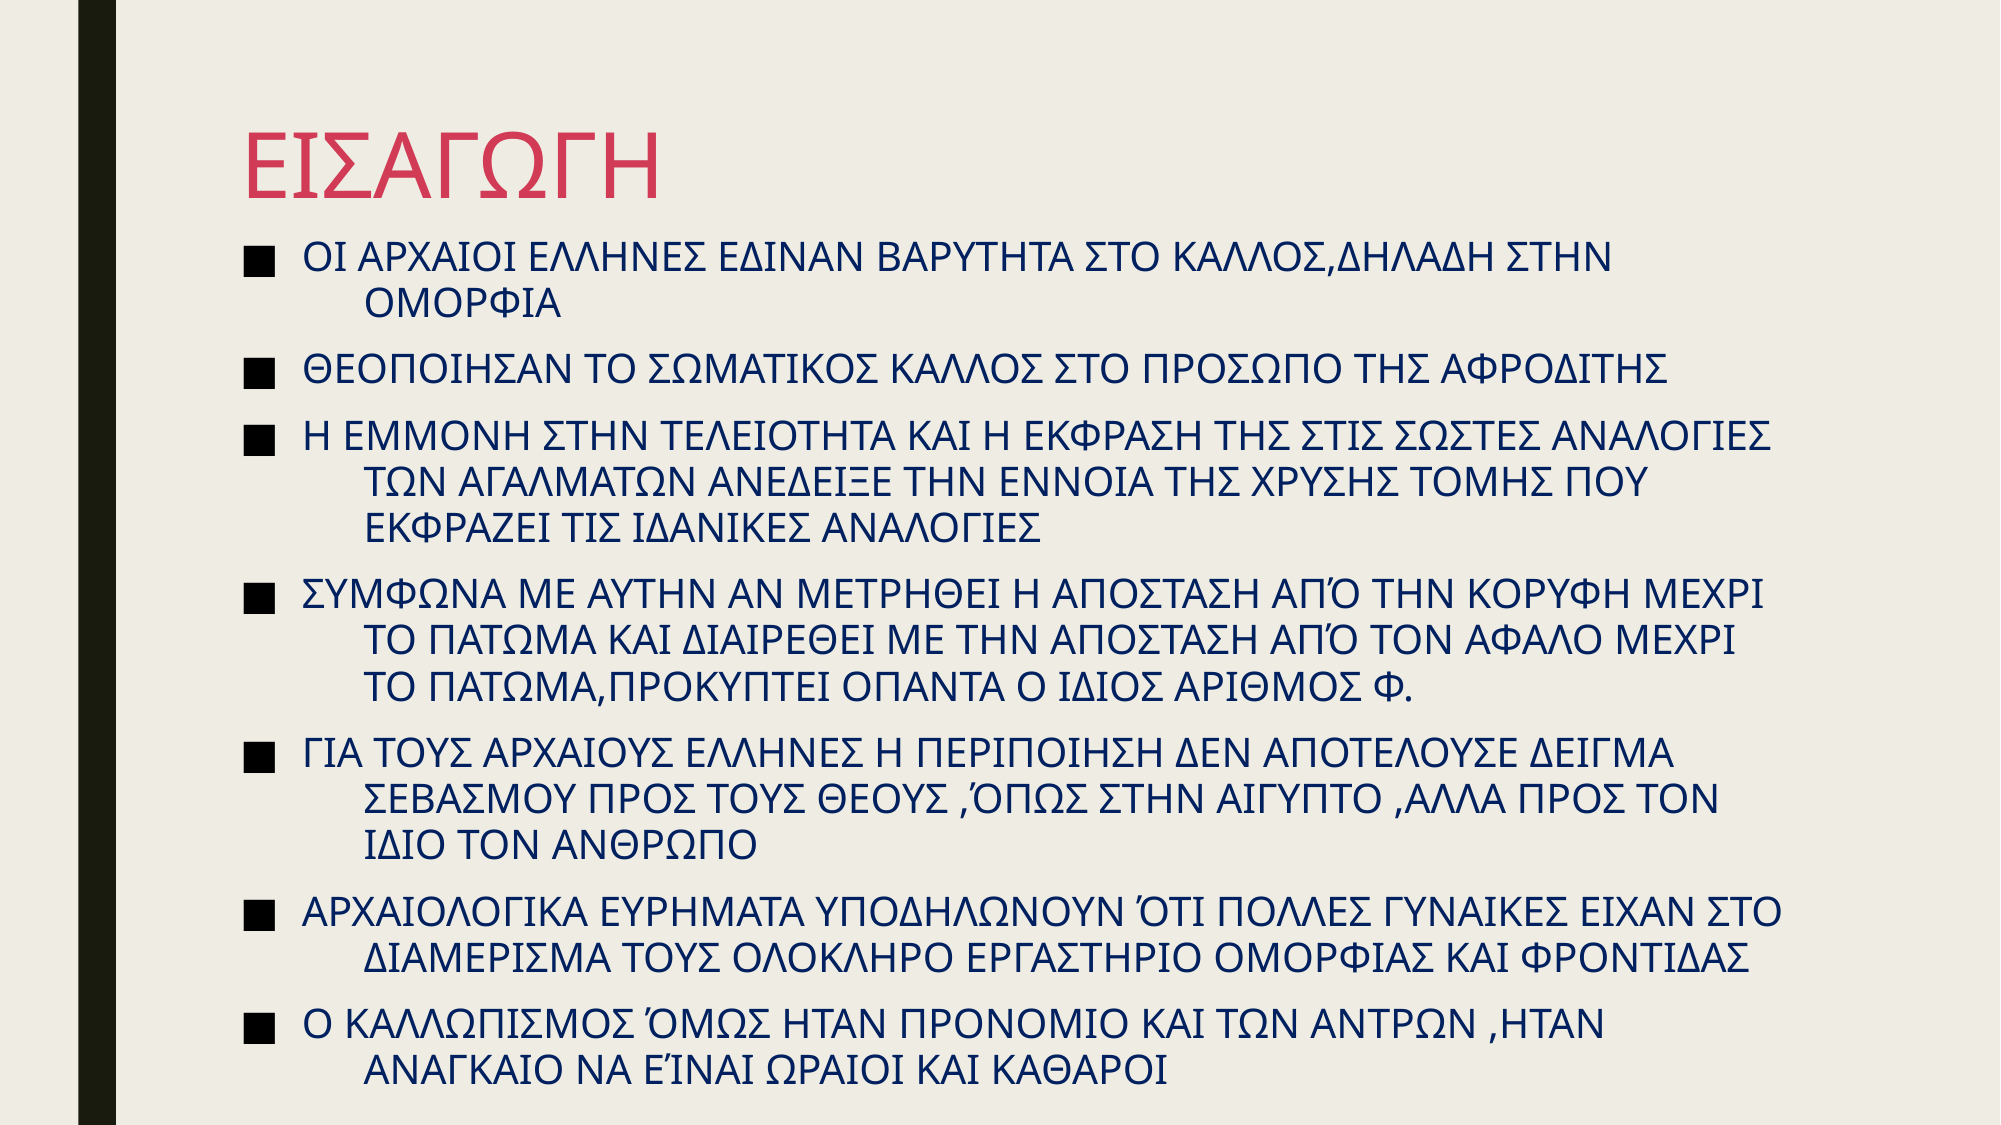

# ΕΙΣΑΓΩΓΗ
ΟΙ ΑΡΧΑΙΟΙ ΕΛΛΗΝΕΣ ΕΔΙΝΑΝ ΒΑΡΥΤΗΤΑ ΣΤΟ ΚΑΛΛΟΣ,ΔΗΛΑΔΗ ΣΤΗΝ ΟΜΟΡΦΙΑ
ΘΕΟΠΟΙΗΣΑΝ ΤΟ ΣΩΜΑΤΙΚΟΣ ΚΑΛΛΟΣ ΣΤΟ ΠΡΟΣΩΠΟ ΤΗΣ ΑΦΡΟΔΙΤΗΣ
Η ΕΜΜΟΝΗ ΣΤΗΝ ΤΕΛΕΙΟΤΗΤΑ ΚΑΙ Η ΕΚΦΡΑΣΗ ΤΗΣ ΣΤΙΣ ΣΩΣΤΕΣ ΑΝΑΛΟΓΙΕΣ ΤΩΝ ΑΓΑΛΜΑΤΩΝ ΑΝΕΔΕΙΞΕ ΤΗΝ ΕΝΝΟΙΑ ΤΗΣ ΧΡΥΣΗΣ ΤΟΜΗΣ ΠΟΥ ΕΚΦΡΑΖΕΙ ΤΙΣ ΙΔΑΝΙΚΕΣ ΑΝΑΛΟΓΙΕΣ
ΣΥΜΦΩΝΑ ΜΕ ΑΥΤΗΝ ΑΝ ΜΕΤΡΗΘΕΙ Η ΑΠΟΣΤΑΣΗ ΑΠΌ ΤΗΝ ΚΟΡΥΦΗ ΜΕΧΡΙ ΤΟ ΠΑΤΩΜΑ ΚΑΙ ΔΙΑΙΡΕΘΕΙ ΜΕ ΤΗΝ ΑΠΟΣΤΑΣΗ ΑΠΌ ΤΟΝ ΑΦΑΛΟ ΜΕΧΡΙ ΤΟ ΠΑΤΩΜΑ,ΠΡΟΚΥΠΤΕΙ ΟΠΑΝΤΑ Ο ΙΔΙΟΣ ΑΡΙΘΜΟΣ Φ.
ΓΙΑ ΤΟΥΣ ΑΡΧΑΙΟΥΣ ΕΛΛΗΝΕΣ Η ΠΕΡΙΠΟΙΗΣΗ ΔΕΝ ΑΠΟΤΕΛΟΥΣΕ ΔΕΙΓΜΑ ΣΕΒΑΣΜΟΥ ΠΡΟΣ ΤΟΥΣ ΘΕΟΥΣ ,ΌΠΩΣ ΣΤΗΝ ΑΙΓΥΠΤΟ ,ΑΛΛΑ ΠΡΟΣ ΤΟΝ ΙΔΙΟ ΤΟΝ ΑΝΘΡΩΠΟ
ΑΡΧΑΙΟΛΟΓΙΚΑ ΕΥΡΗΜΑΤΑ ΥΠΟΔΗΛΩΝΟΥΝ ΌΤΙ ΠΟΛΛΕΣ ΓΥΝΑΙΚΕΣ ΕΙΧΑΝ ΣΤΟ ΔΙΑΜΕΡΙΣΜΑ ΤΟΥΣ ΟΛΟΚΛΗΡΟ ΕΡΓΑΣΤΗΡΙΟ ΟΜΟΡΦΙΑΣ ΚΑΙ ΦΡΟΝΤΙΔΑΣ
Ο ΚΑΛΛΩΠΙΣΜΟΣ ΌΜΩΣ ΗΤΑΝ ΠΡΟΝΟΜΙΟ ΚΑΙ ΤΩΝ ΑΝΤΡΩΝ ,ΗΤΑΝ ΑΝΑΓΚΑΙΟ ΝΑ ΕΊΝΑΙ ΩΡΑΙΟΙ ΚΑΙ ΚΑΘΑΡΟΙ